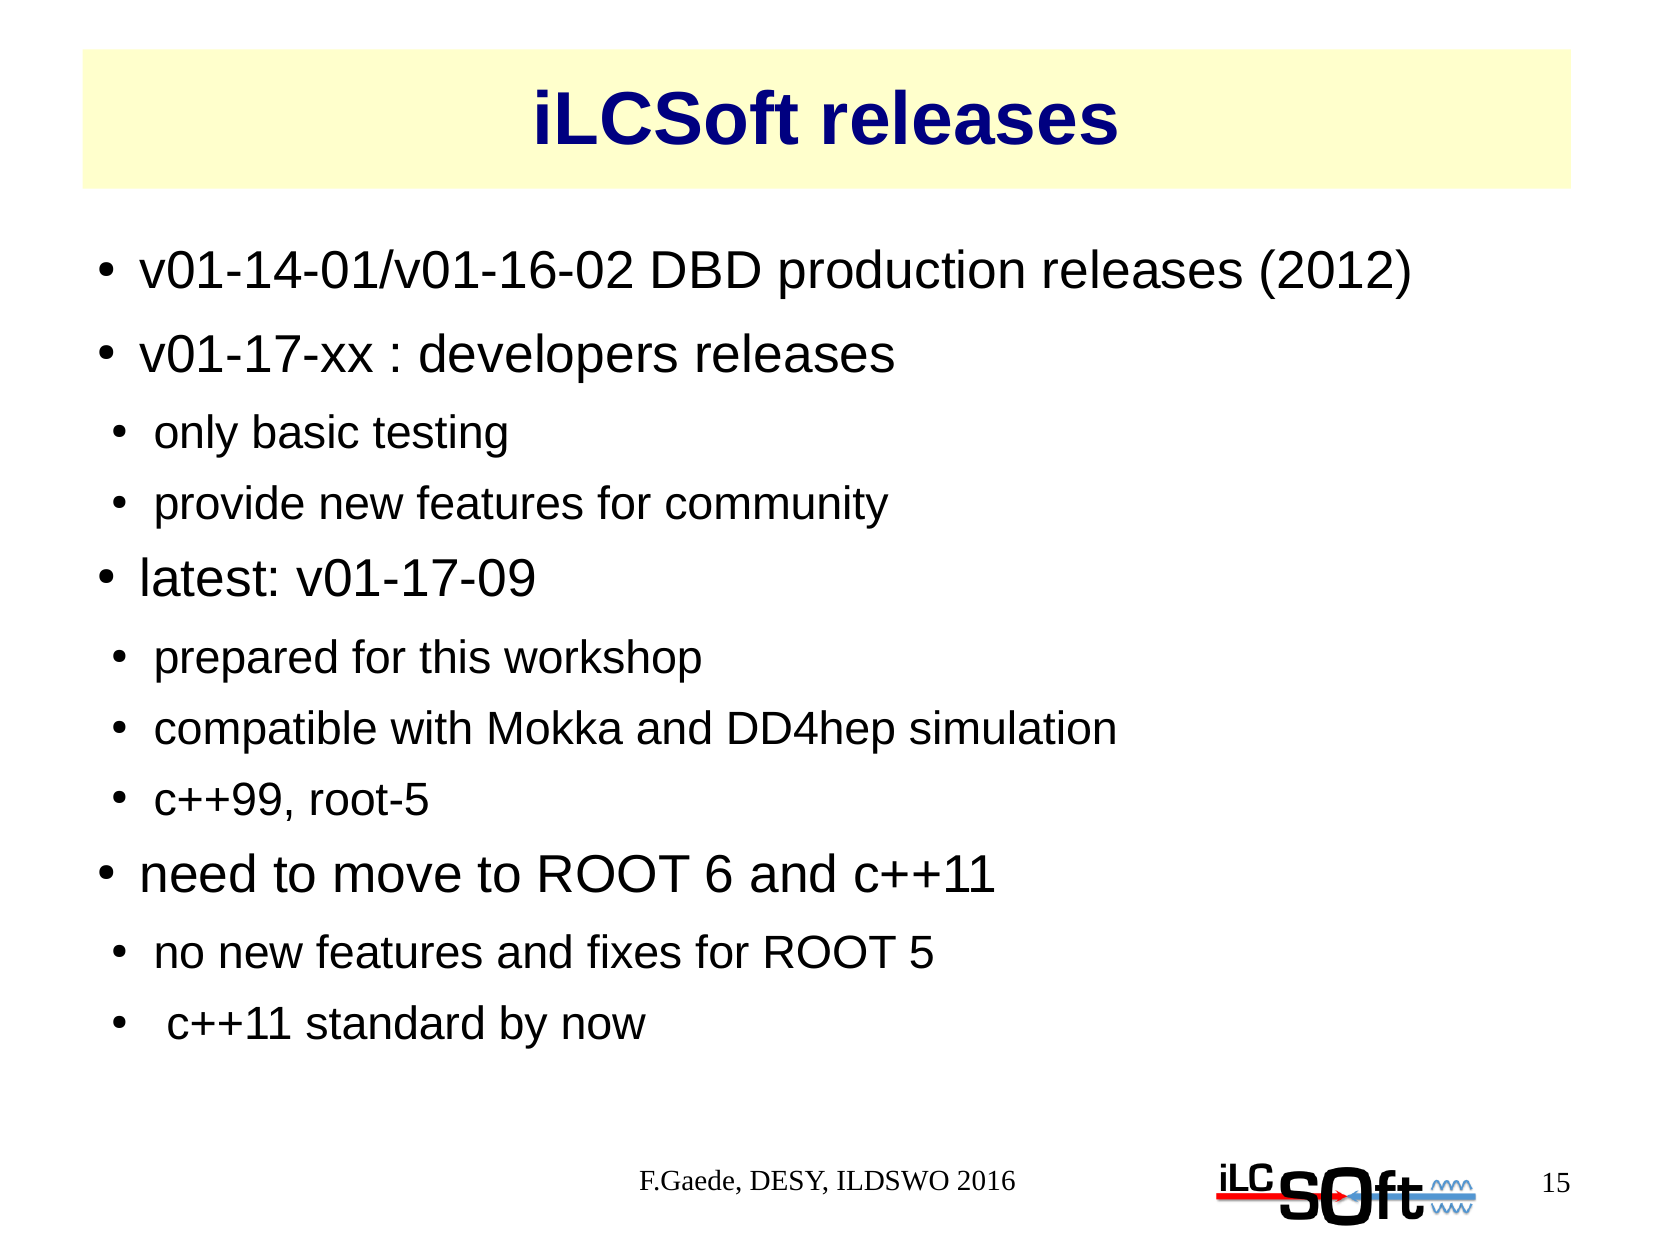

# iLCSoft releases
v01-14-01/v01-16-02 DBD production releases (2012)
v01-17-xx : developers releases
only basic testing
provide new features for community
latest: v01-17-09
prepared for this workshop
compatible with Mokka and DD4hep simulation
c++99, root-5
need to move to ROOT 6 and c++11
no new features and fixes for ROOT 5
 c++11 standard by now
15